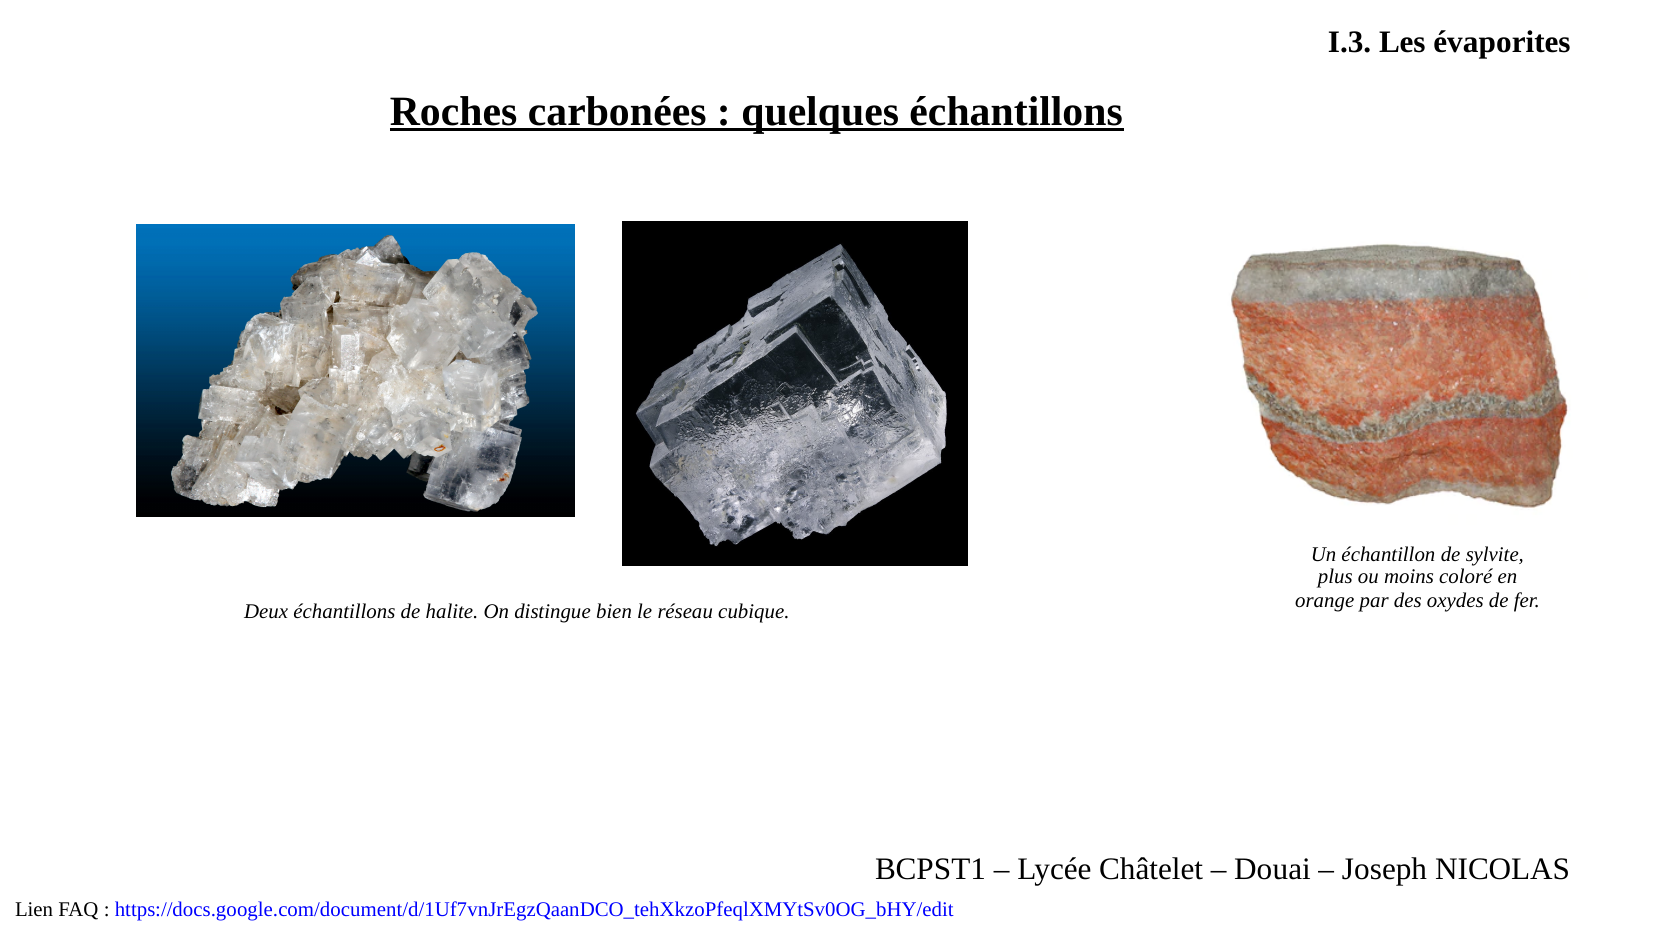

I.3. Les évaporites
				Roches carbonées : quelques échantillons
Un échantillon de sylvite, plus ou moins coloré en orange par des oxydes de fer.
Deux échantillons de halite. On distingue bien le réseau cubique.
BCPST1 – Lycée Châtelet – Douai – Joseph NICOLAS
Lien FAQ : https://docs.google.com/document/d/1Uf7vnJrEgzQaanDCO_tehXkzoPfeqlXMYtSv0OG_bHY/edit